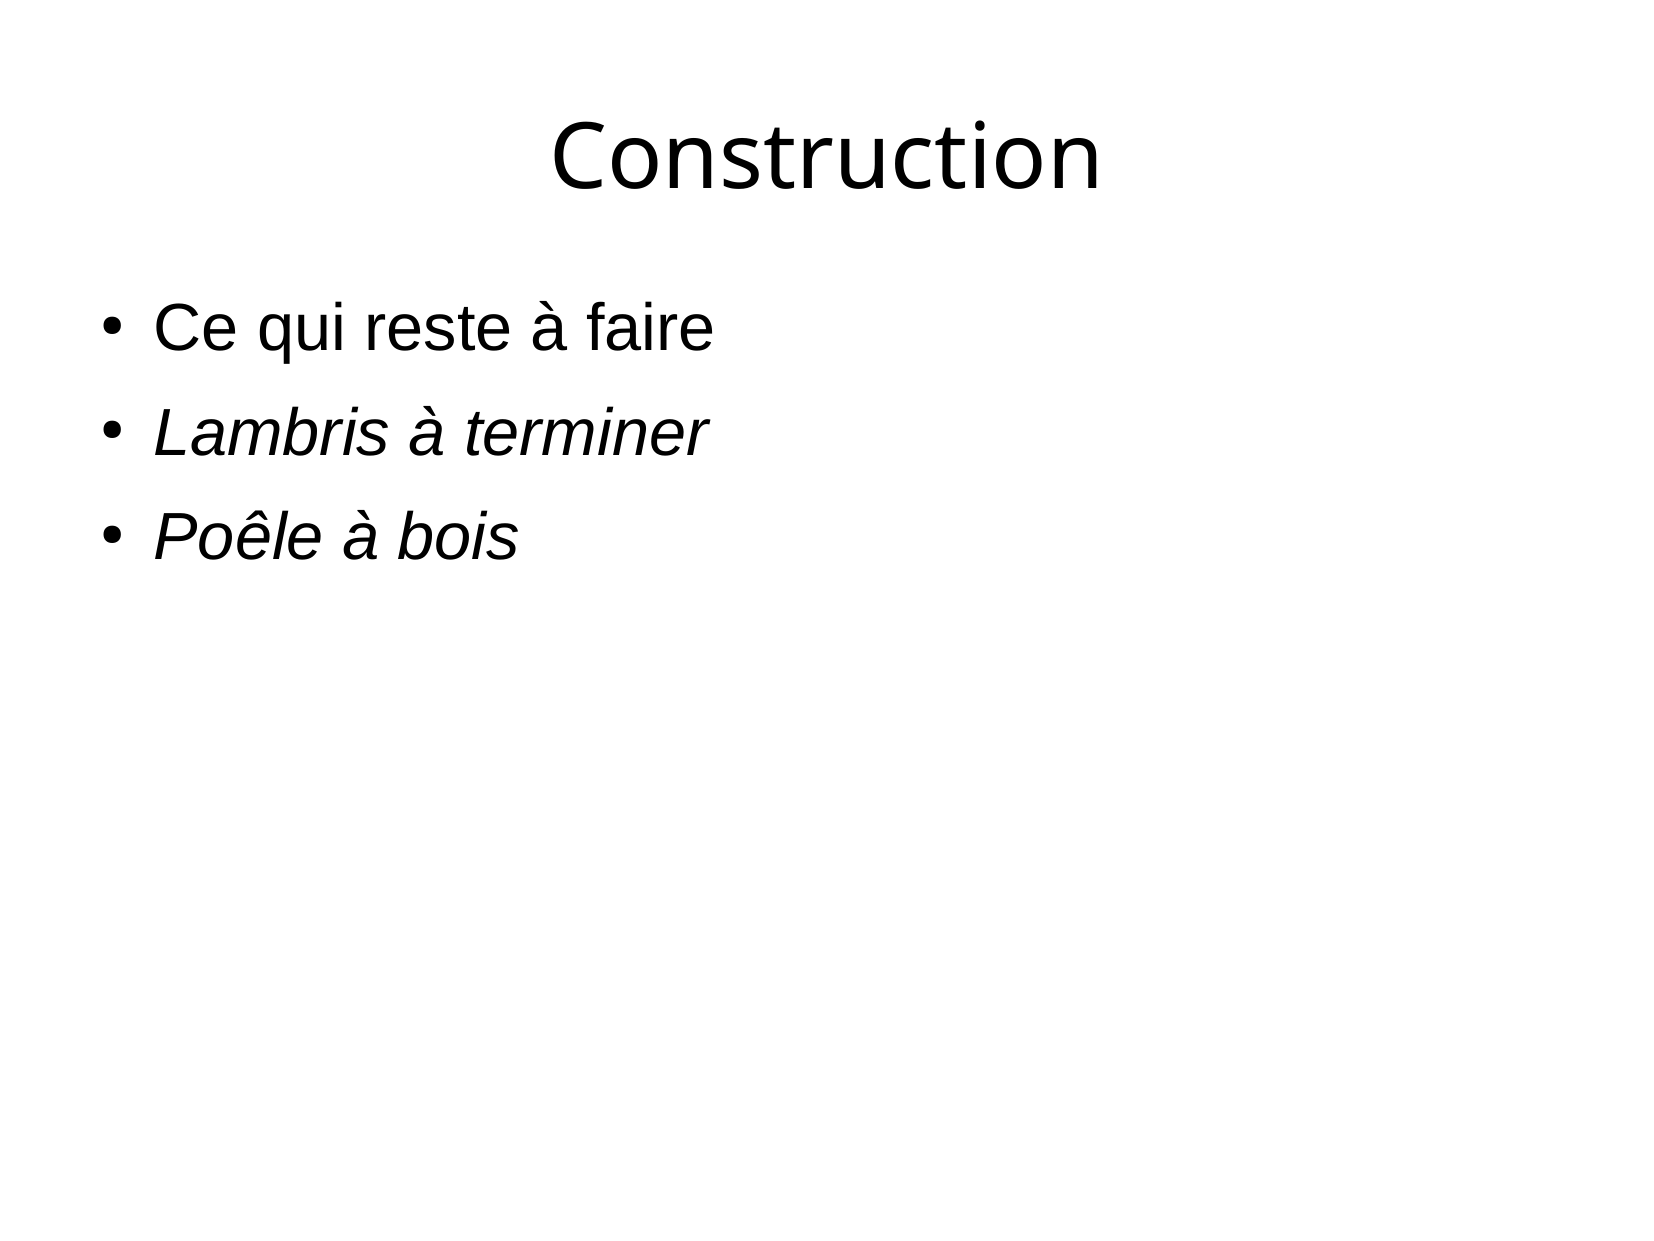

# Construction
Ce qui reste à faire
Lambris à terminer
Poêle à bois